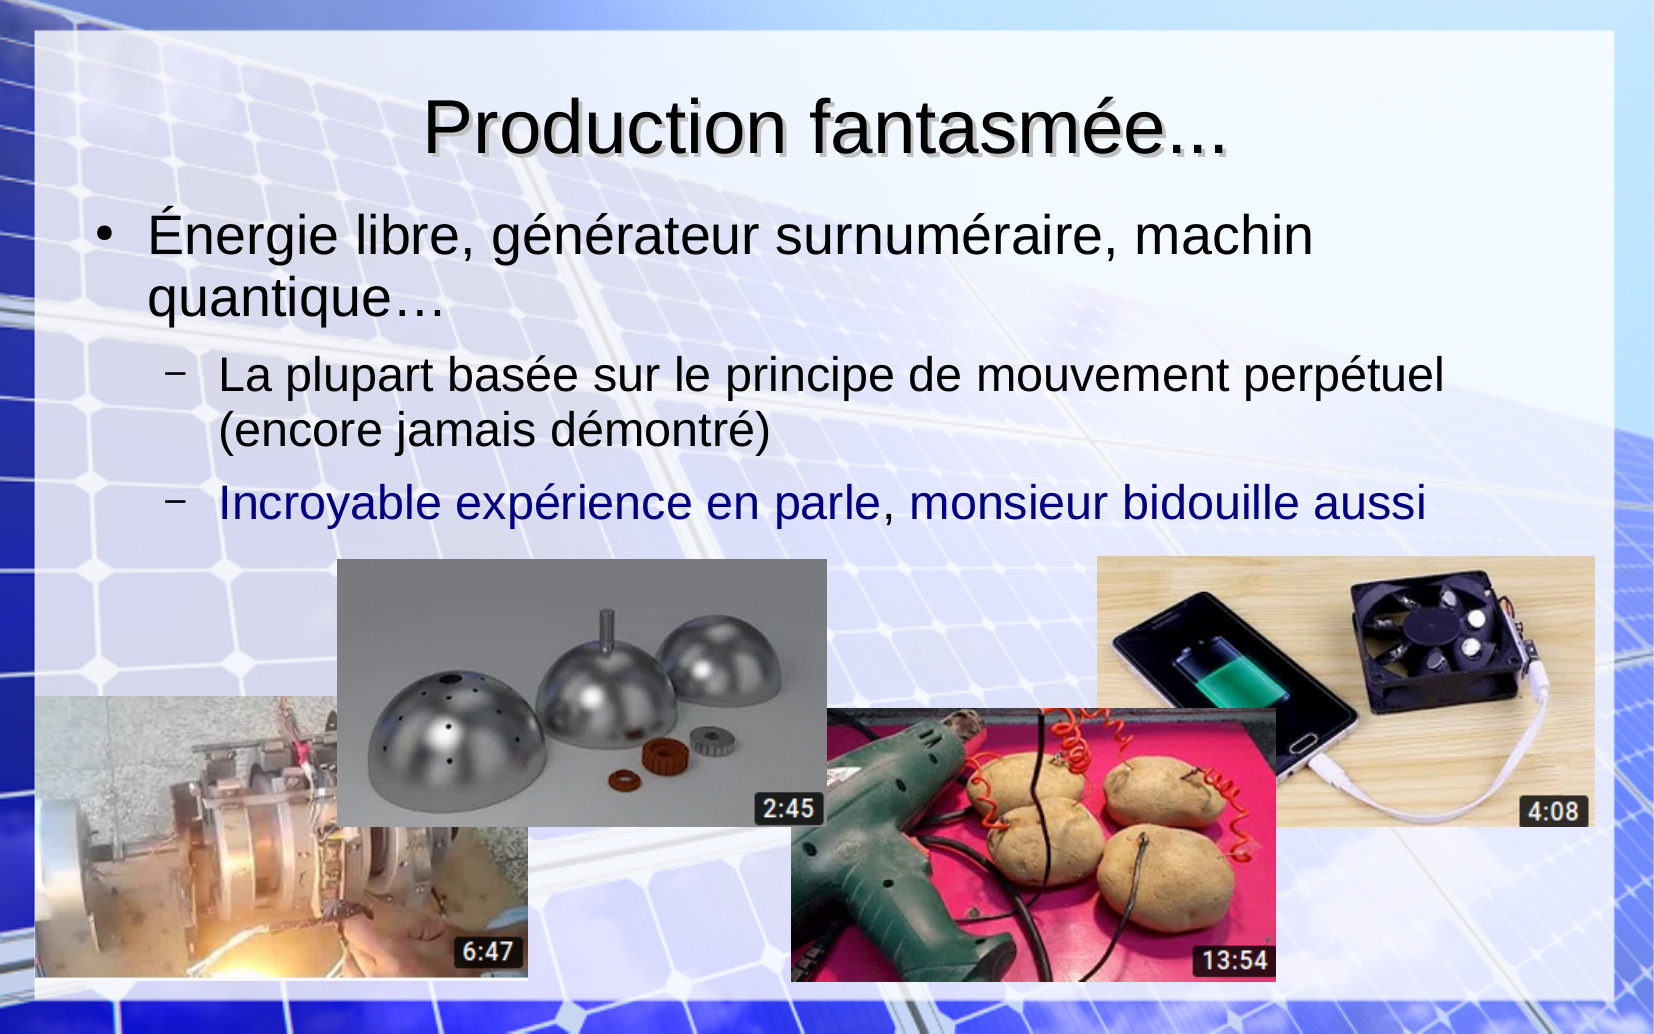

# Production fantasmée...
Énergie libre, générateur surnuméraire, machin quantique…
La plupart basée sur le principe de mouvement perpétuel (encore jamais démontré)
Incroyable expérience en parle, monsieur bidouille aussi